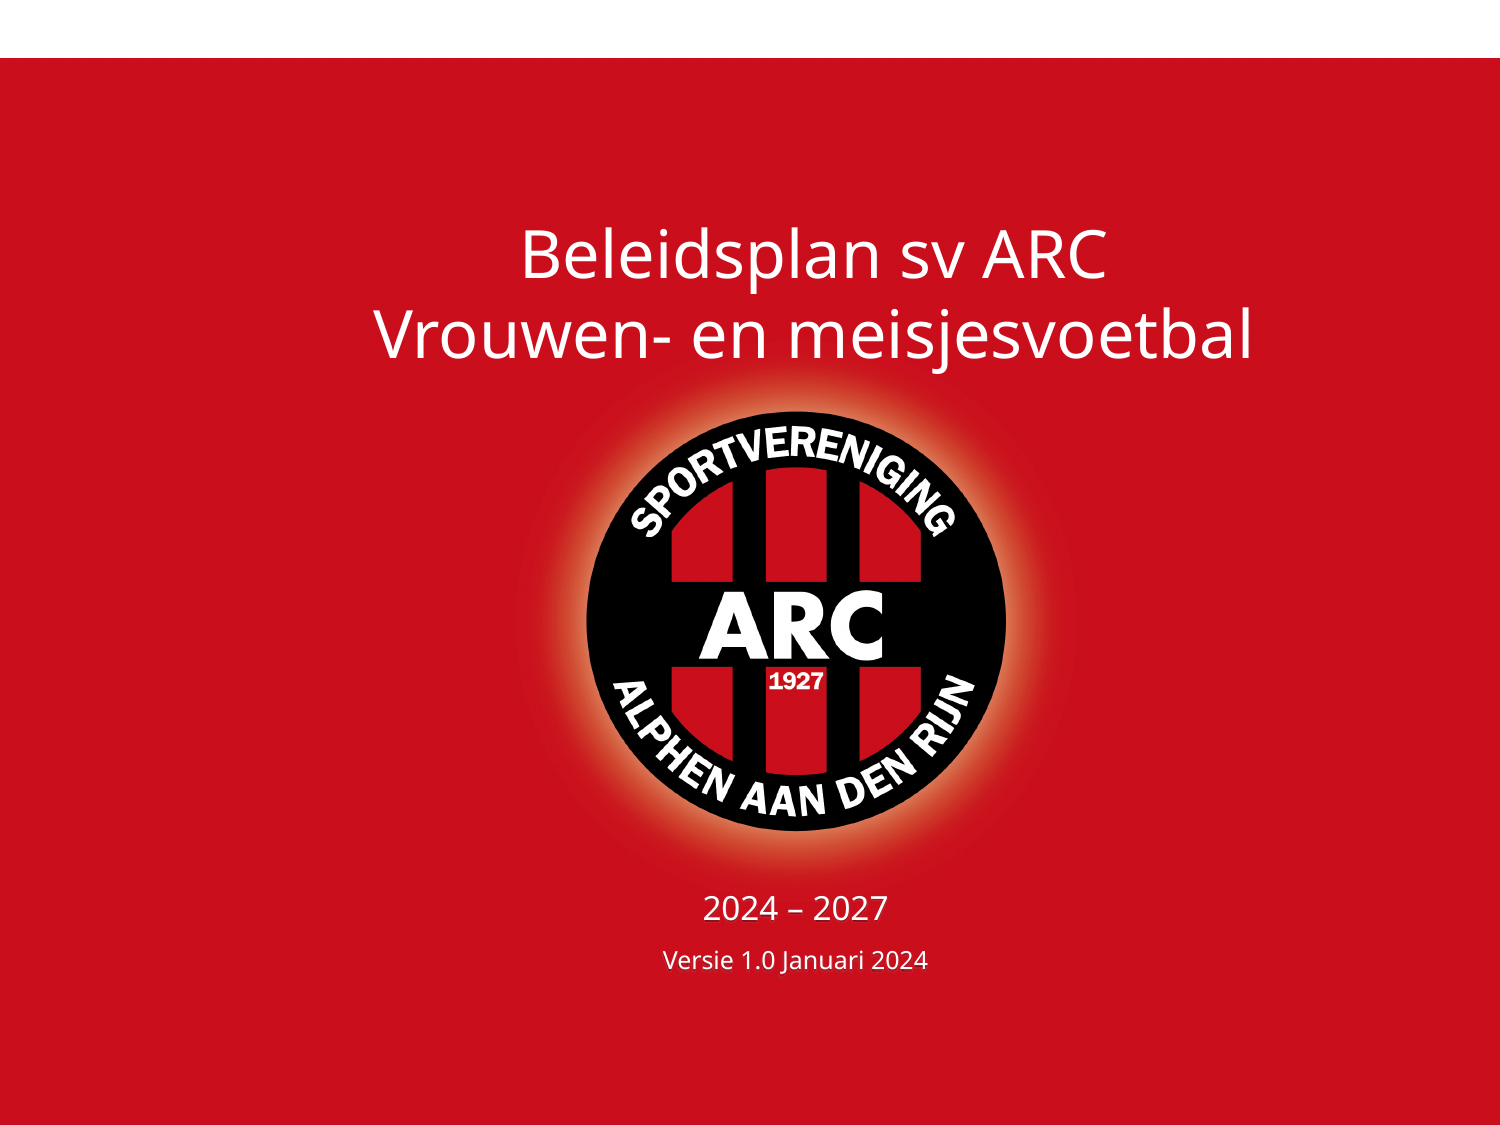

Beleidsplan sv ARC
Vrouwen- en meisjesvoetbal
2024 – 2027
Versie 1.0 Januari 2024